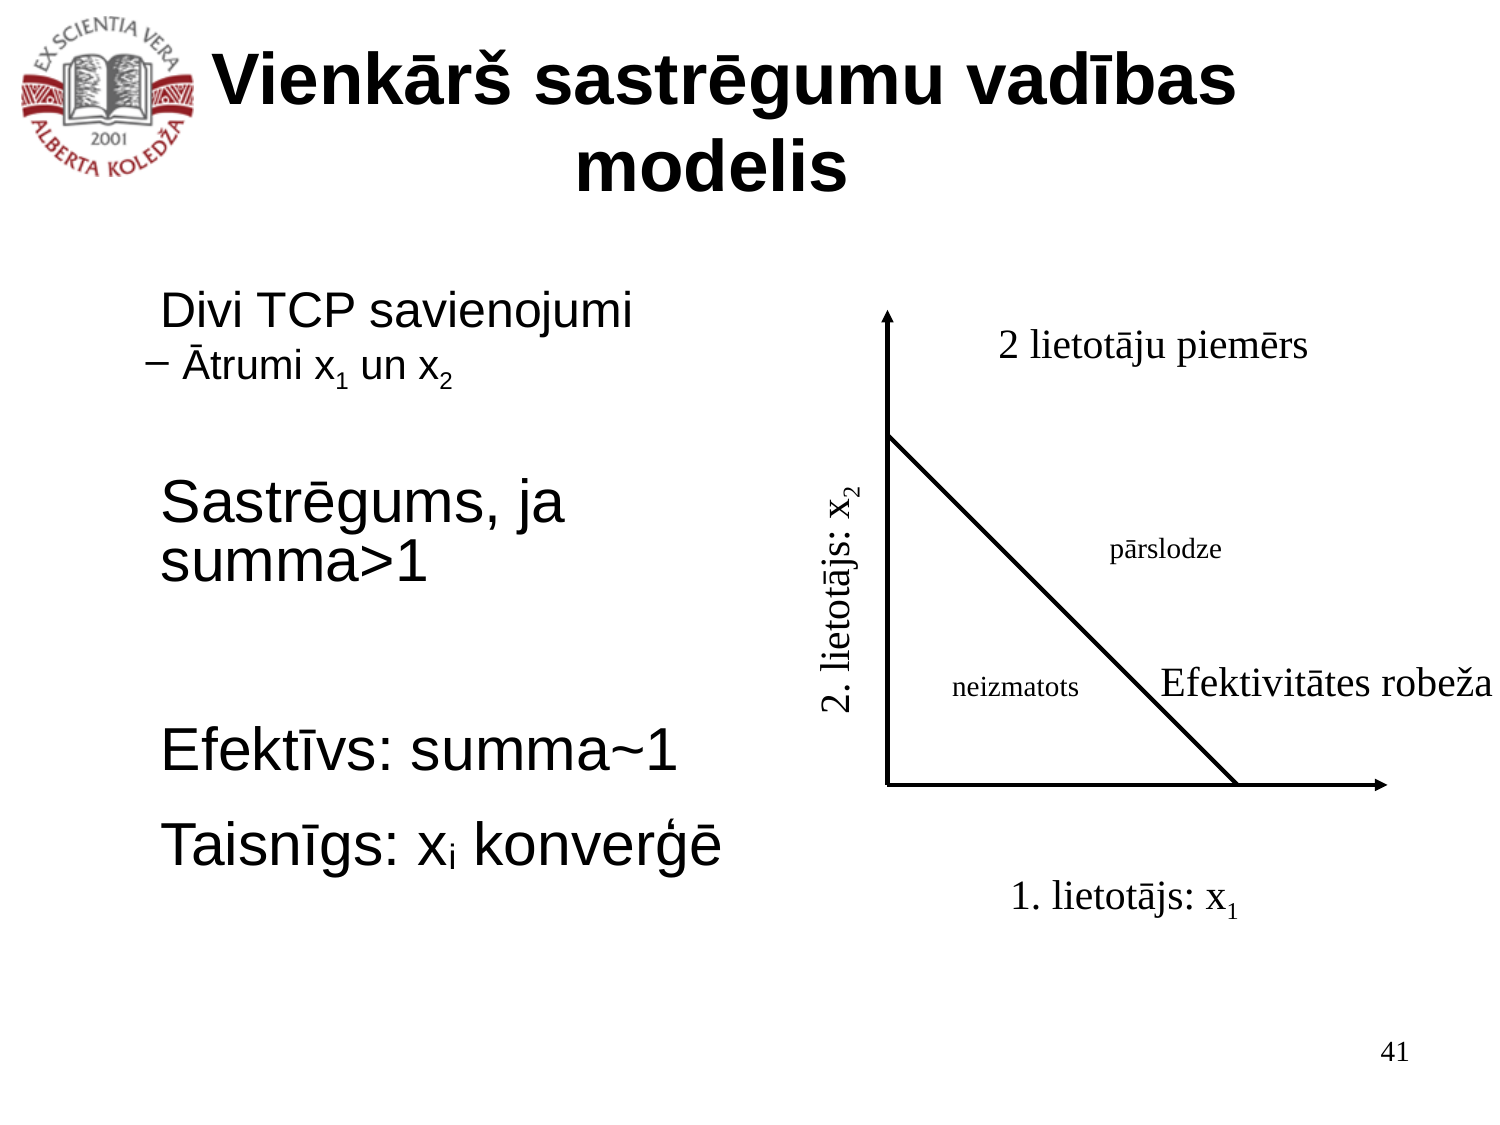

# Vienkārš sastrēgumu vadības modelis
Divi TCP savienojumi
Ātrumi x1 un x2
Sastrēgums, ja summa>1
Efektīvs: summa~1
Taisnīgs: xi konverģē
2 lietotāju piemērs
pārslodze
2. lietotājs: x2
Efektivitātes robeža
neizmatots
1. lietotājs: x1